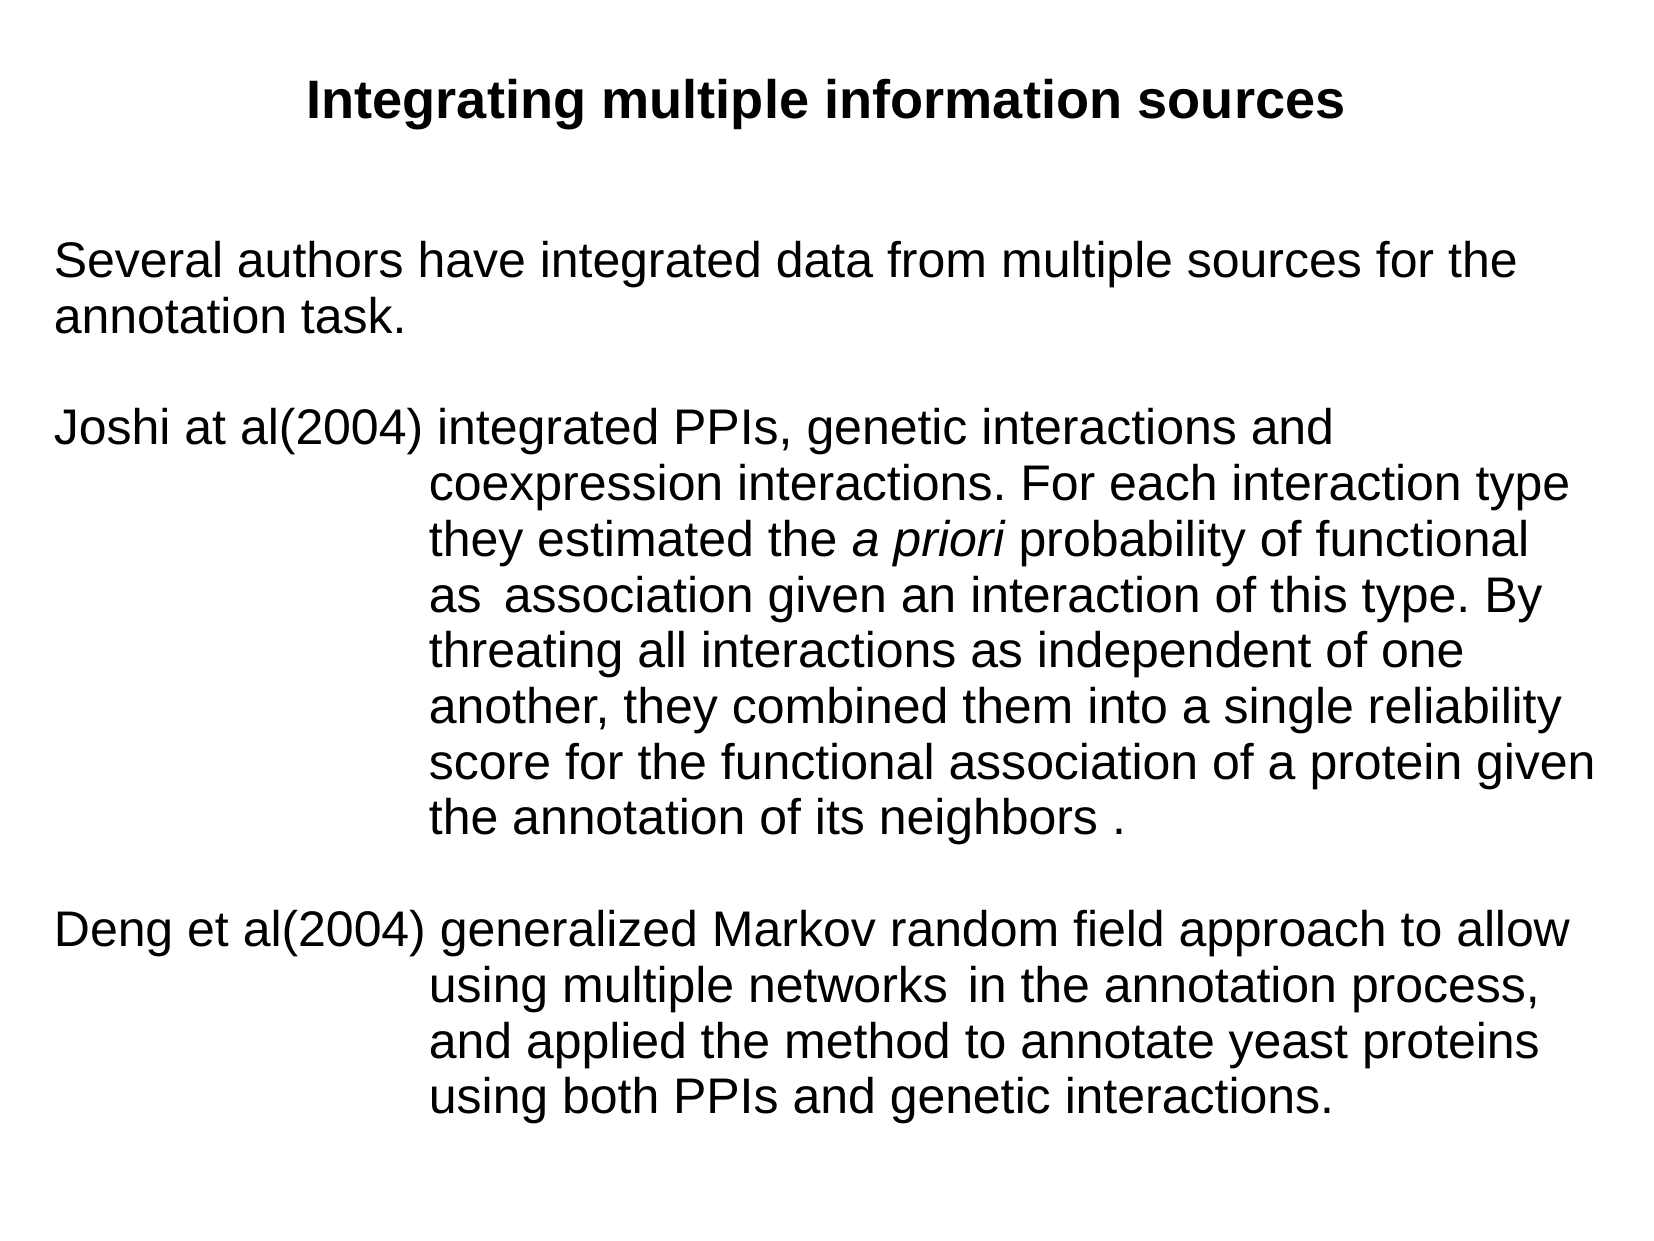

Integrating multiple information sources
Several authors have integrated data from multiple sources for the annotation task.
Joshi at al(2004) integrated PPIs, genetic interactions and 								coexpression interactions. For each interaction type 					they estimated the a priori probability of functional 						as	association given an interaction of this type. By 					threating all interactions as independent of one 						another, they combined them into a single reliability 					score for the functional association of a protein given 					the annotation of its neighbors .
Deng et al(2004) generalized Markov random field approach to allow 					using multiple networks	 in the annotation process, 					and applied the method to annotate yeast proteins 					using both PPIs and genetic interactions.